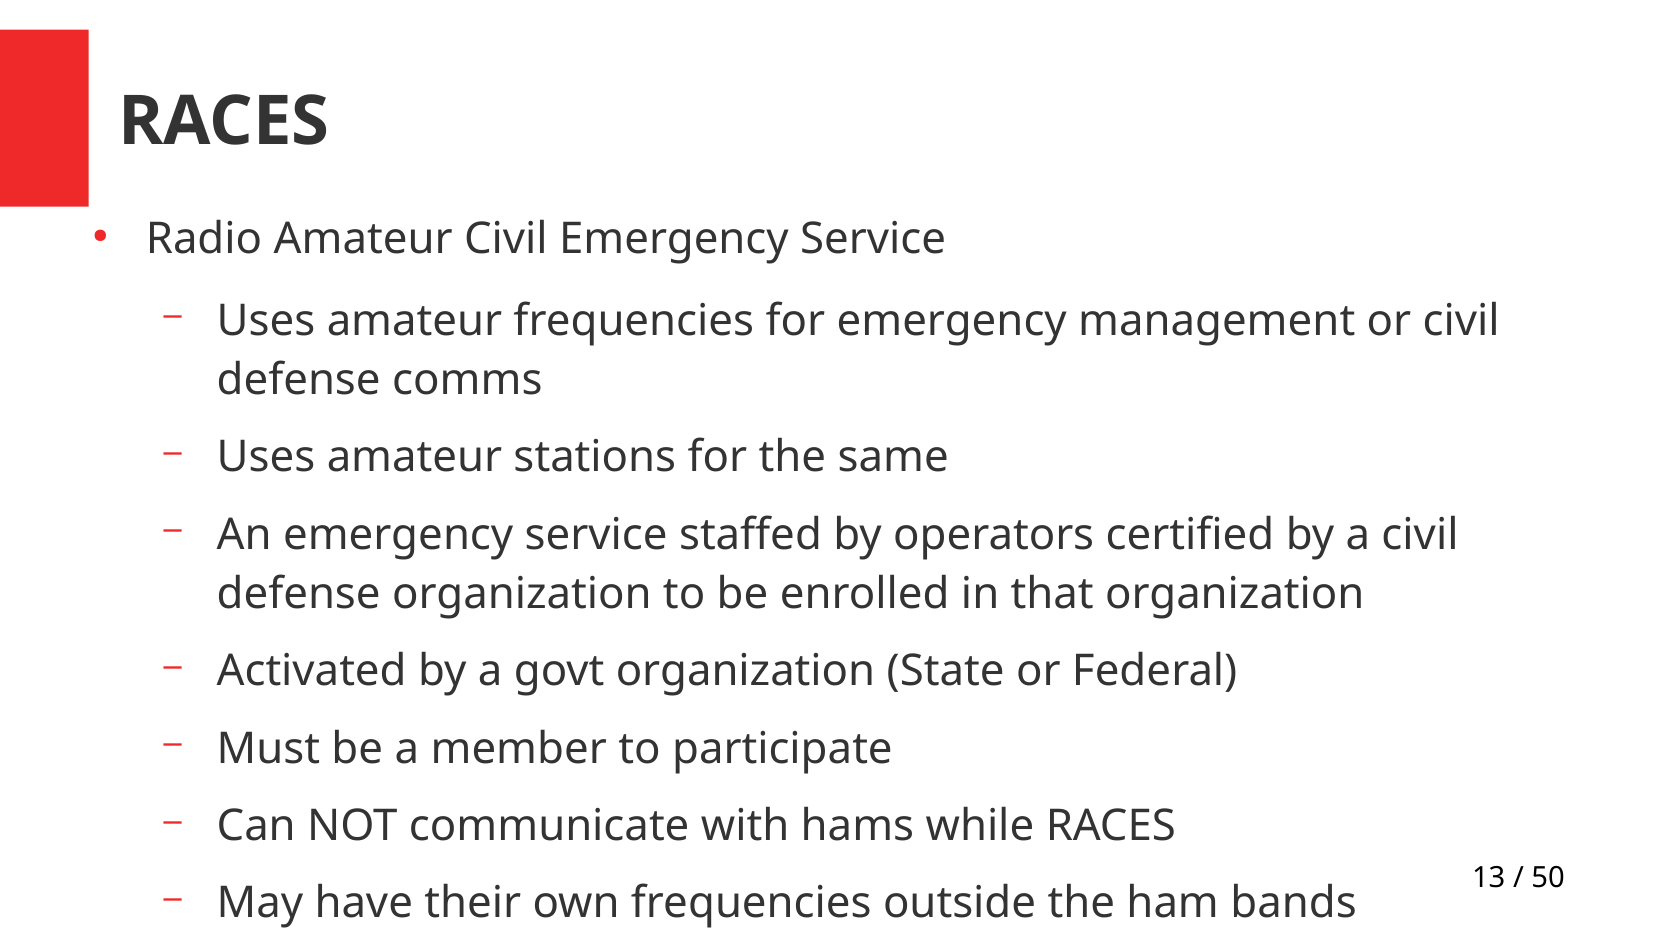

# RACES
Radio Amateur Civil Emergency Service
Uses amateur frequencies for emergency management or civil defense comms
Uses amateur stations for the same
An emergency service staffed by operators certified by a civil defense organization to be enrolled in that organization
Activated by a govt organization (State or Federal)
Must be a member to participate
Can NOT communicate with hams while RACES
May have their own frequencies outside the ham bands
13